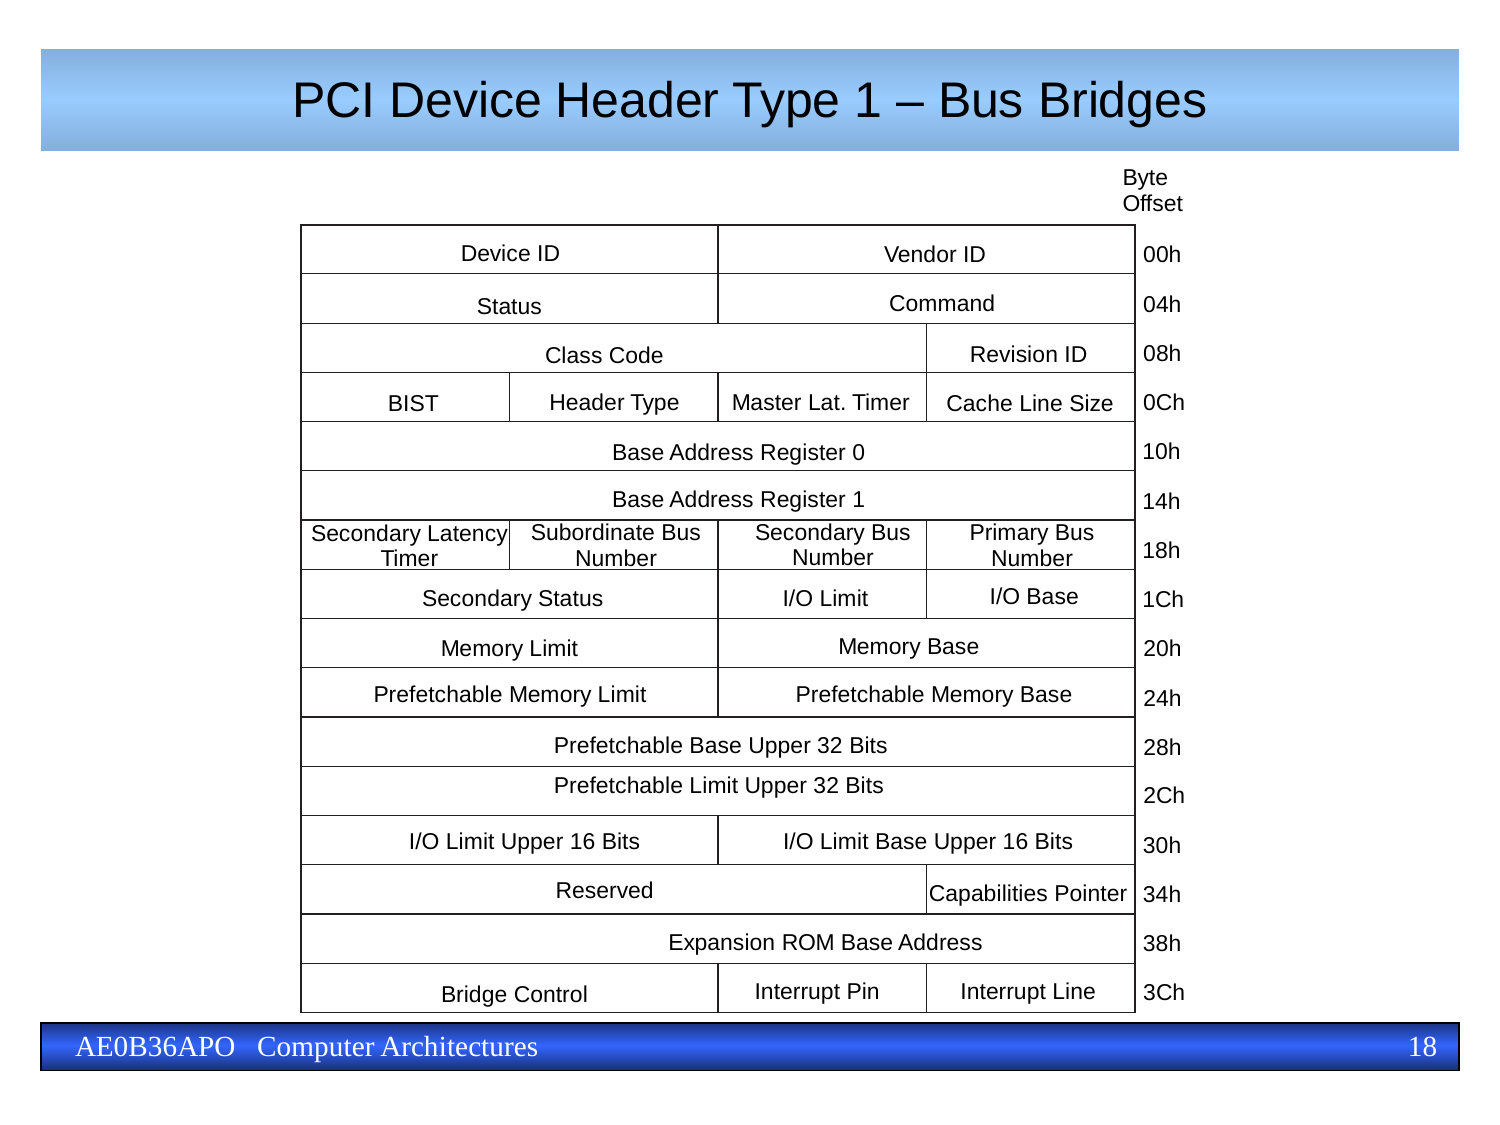

# PCI Device Header Type 1 – Bus Bridges
AE0B36APO Computer Architectures
18